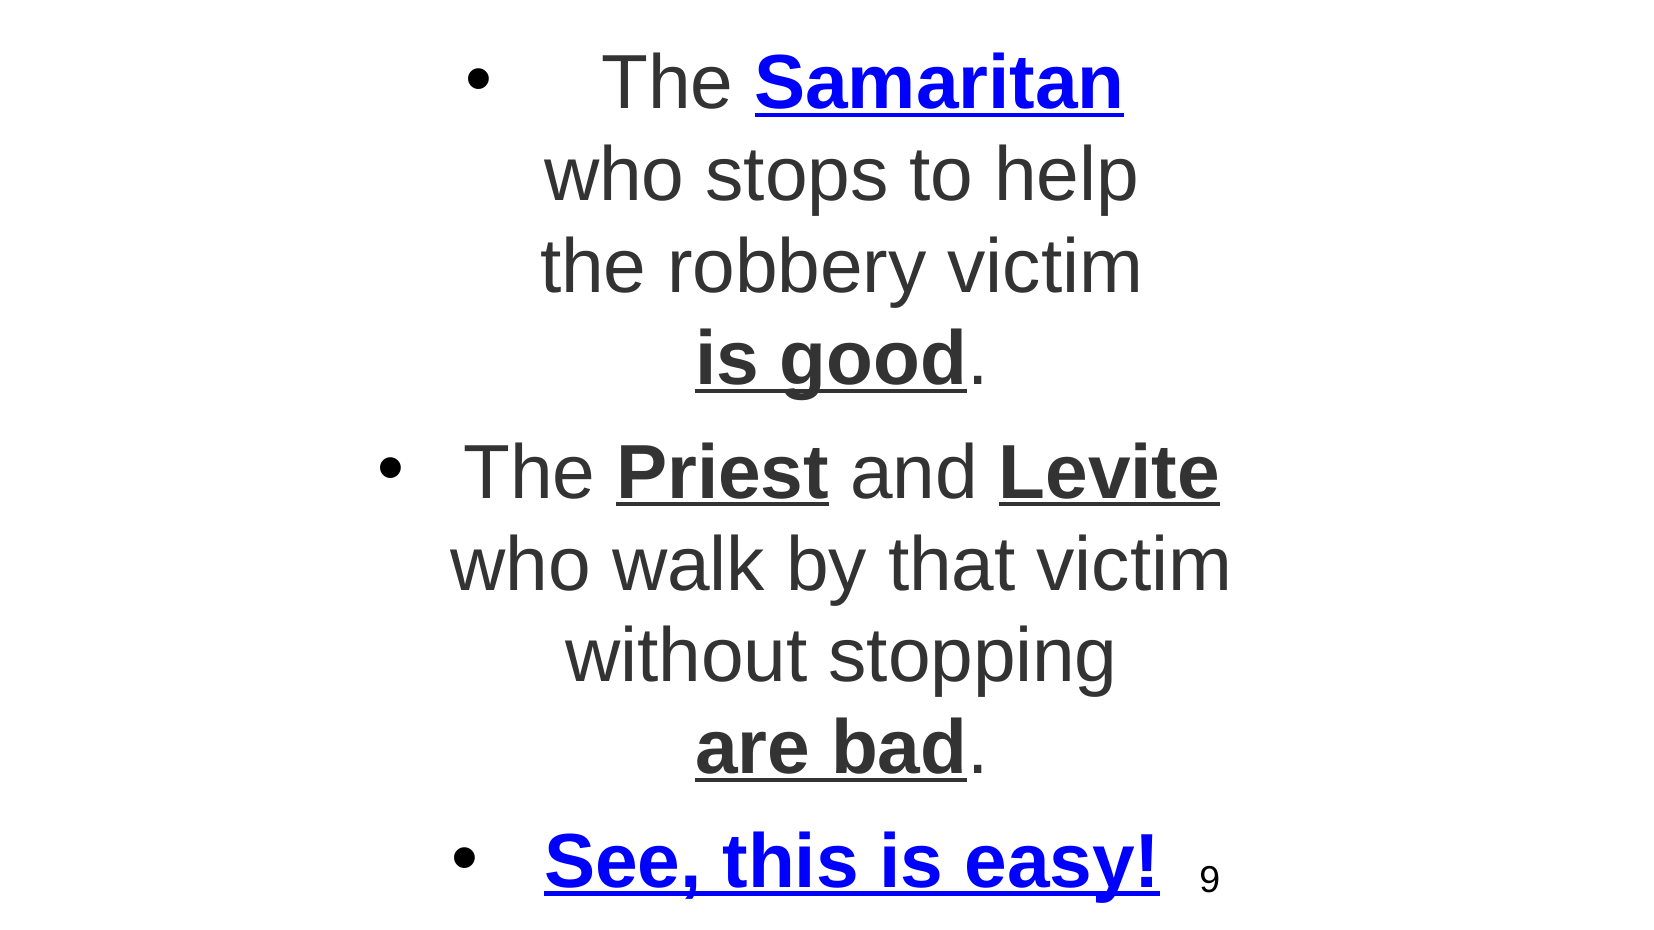

# The Samaritan who stops to help the robbery victim is good.
The Priest and Levite
who walk by that victim
without stopping
are bad.
See, this is easy!
9